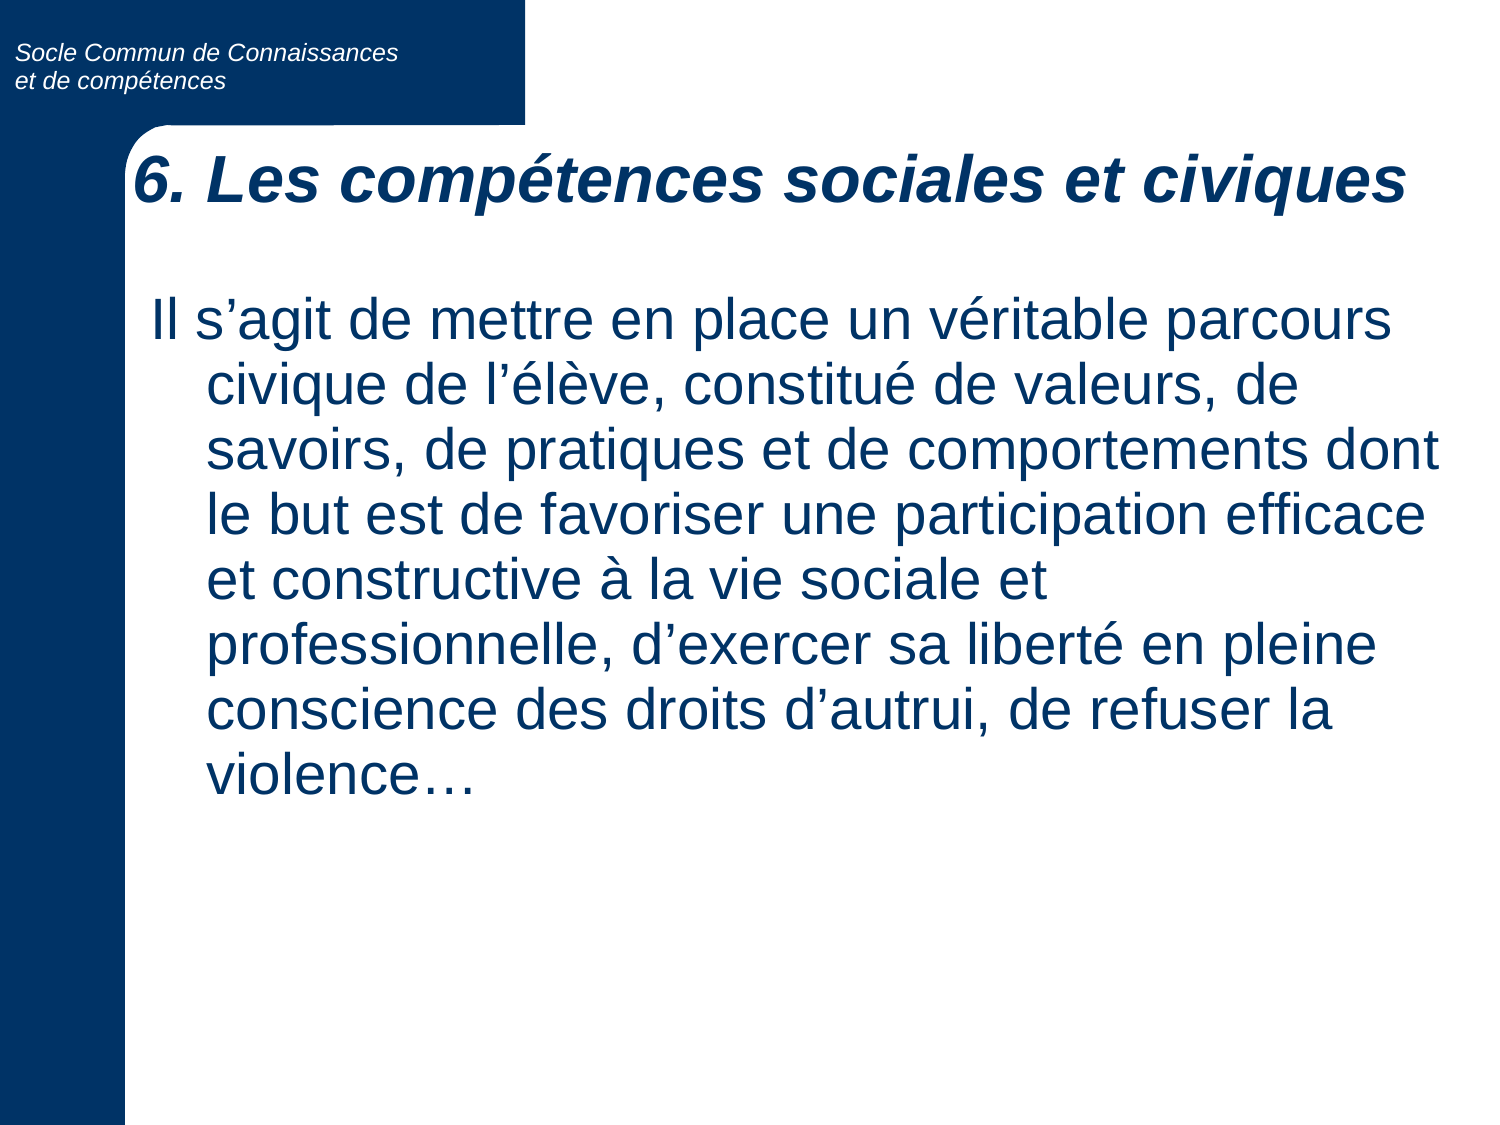

# 6. Les compétences sociales et civiques
Il s’agit de mettre en place un véritable parcours civique de l’élève, constitué de valeurs, de savoirs, de pratiques et de comportements dont le but est de favoriser une participation efficace et constructive à la vie sociale et professionnelle, d’exercer sa liberté en pleine conscience des droits d’autrui, de refuser la violence…